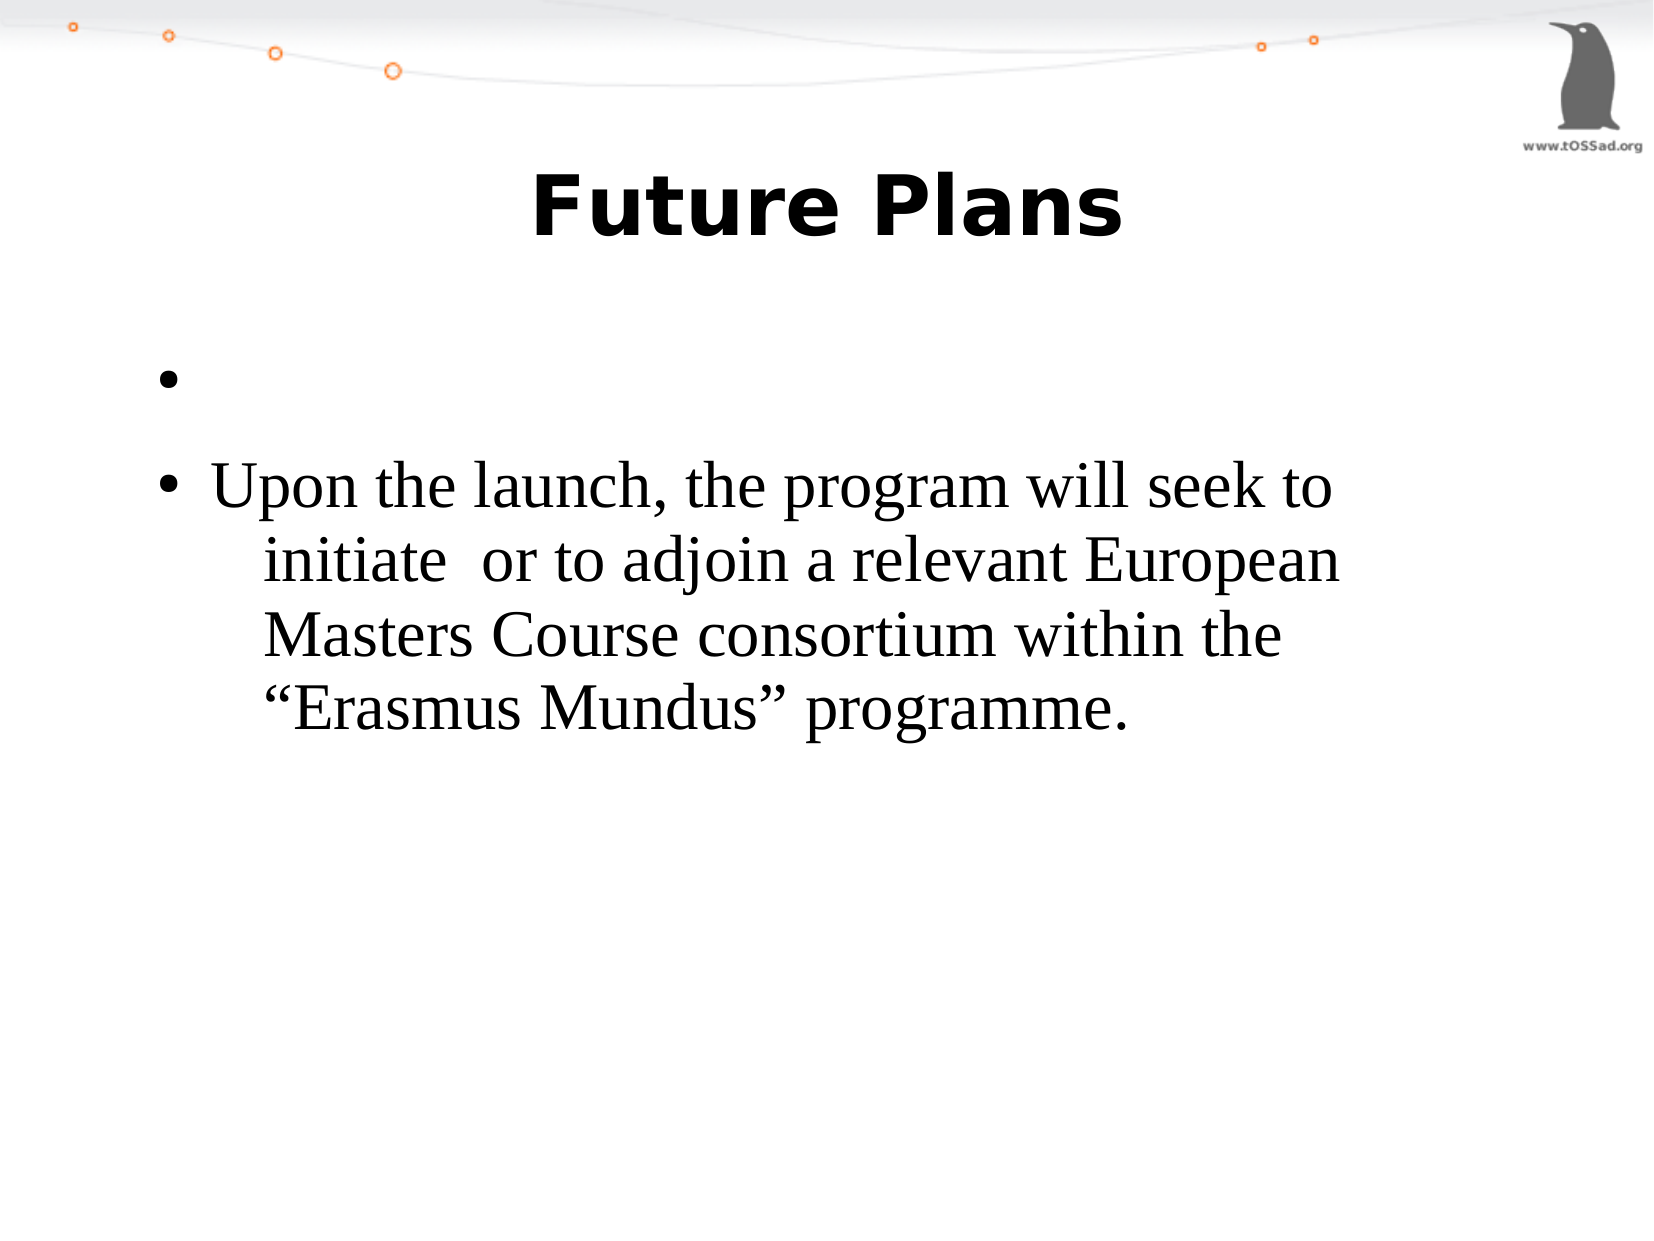

# Future Plans
Upon the launch, the program will seek to initiate or to adjoin a relevant European Masters Course consortium within the “Erasmus Mundus” programme.